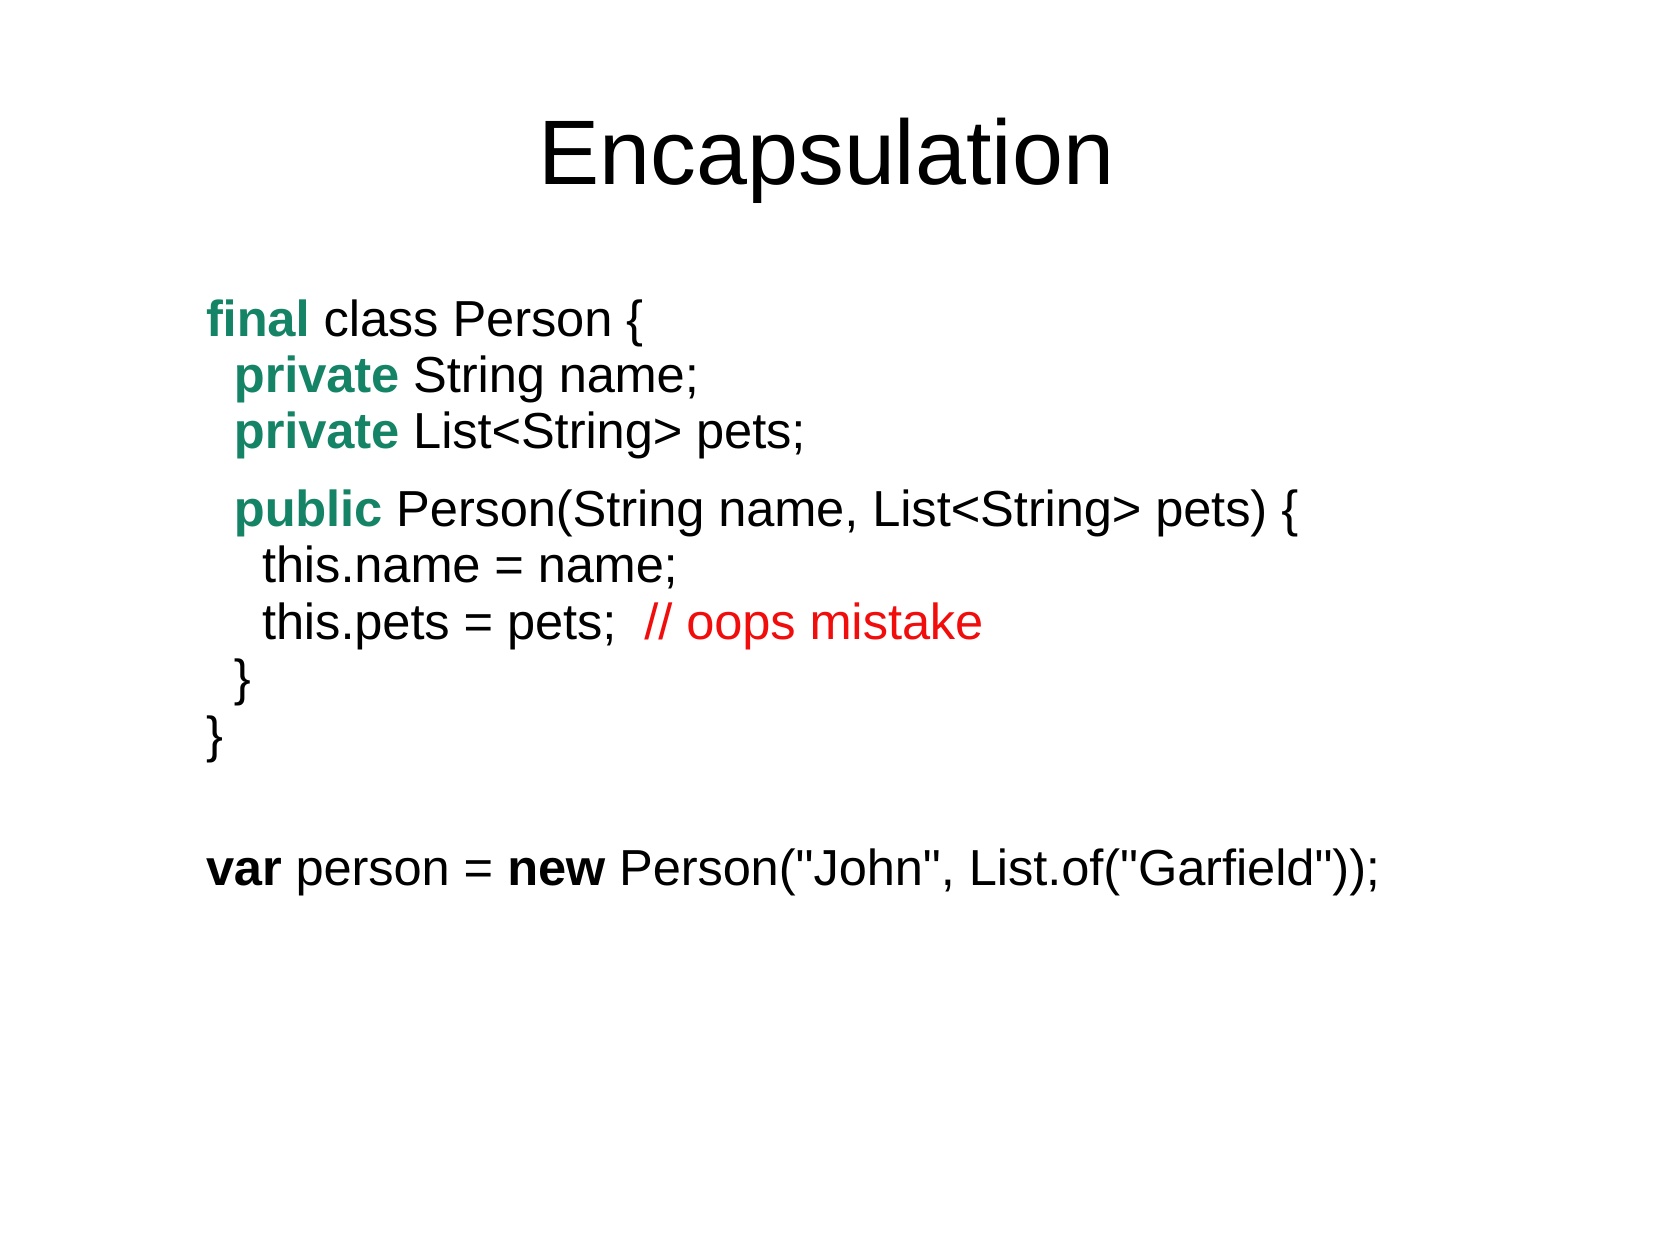

# Encapsulation
final class Person {
 private String name;
 private List<String> pets;
 public Person(String name, List<String> pets) {
 this.name = name;
 this.pets = pets; // oops mistake
 }
}
var person = new Person("John", List.of("Garfield"));